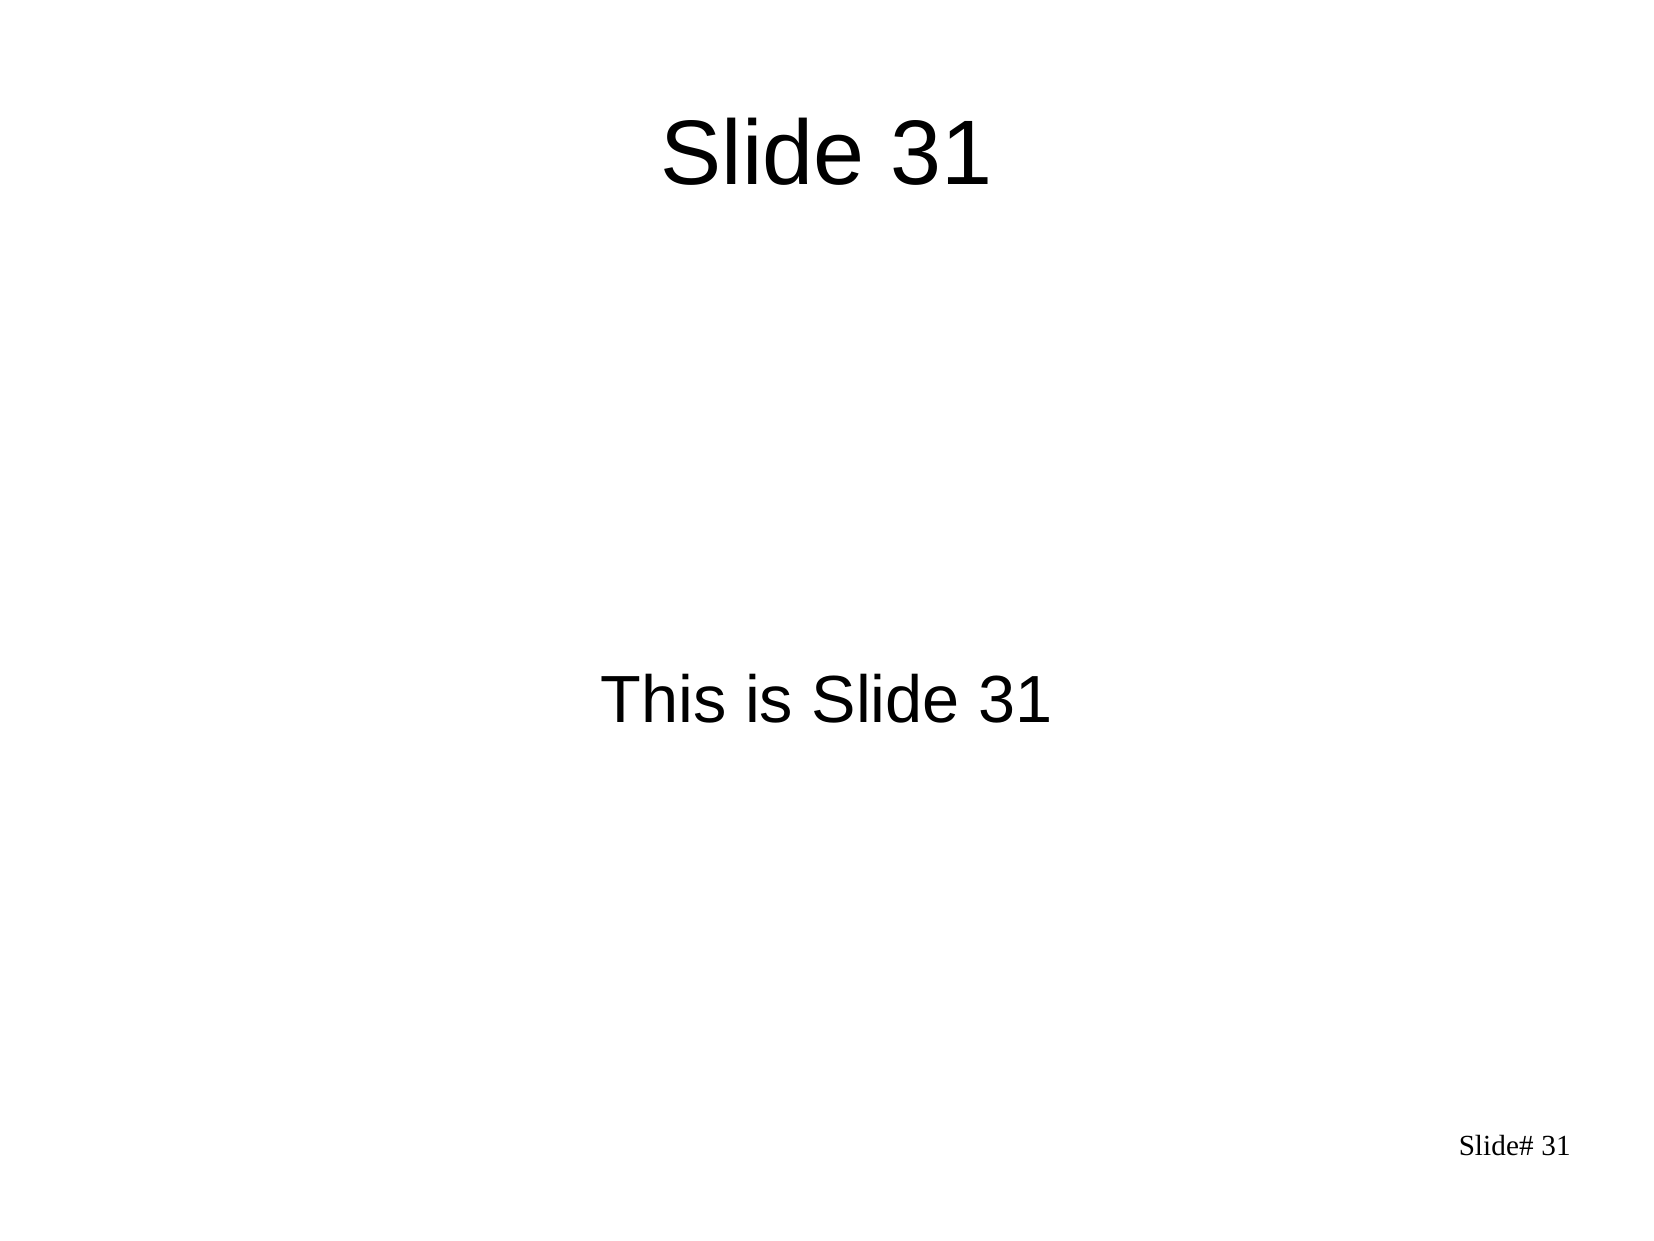

# Slide 31
This is Slide 31
31